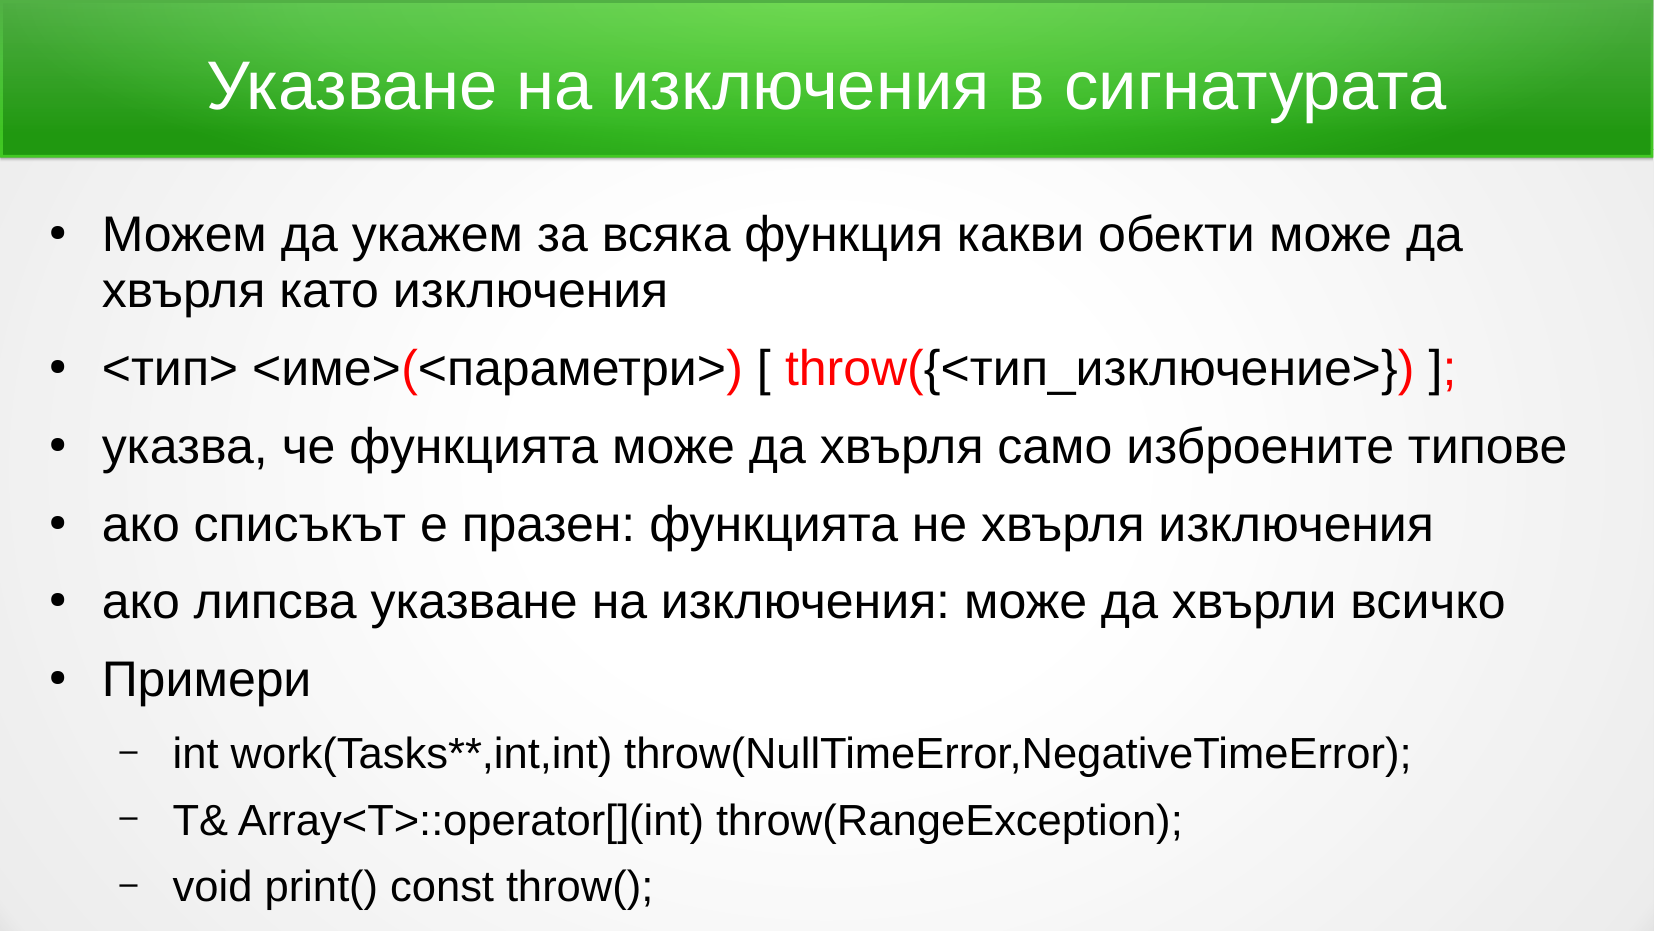

# Указване на изключения в сигнатурата
Можем да укажем за всяка функция какви обекти може да хвърля като изключения
<тип> <име>(<параметри>) [ throw({<тип_изключение>}) ];
указва, че функцията може да хвърля само изброените типове
ако списъкът е празен: функцията не хвърля изключения
ако липсва указване на изключения: може да хвърли всичко
Примери
int work(Tasks**,int,int) throw(NullTimeError,NegativeTimeError);
T& Array<T>::operator[](int) throw(RangeException);
void print() const throw();